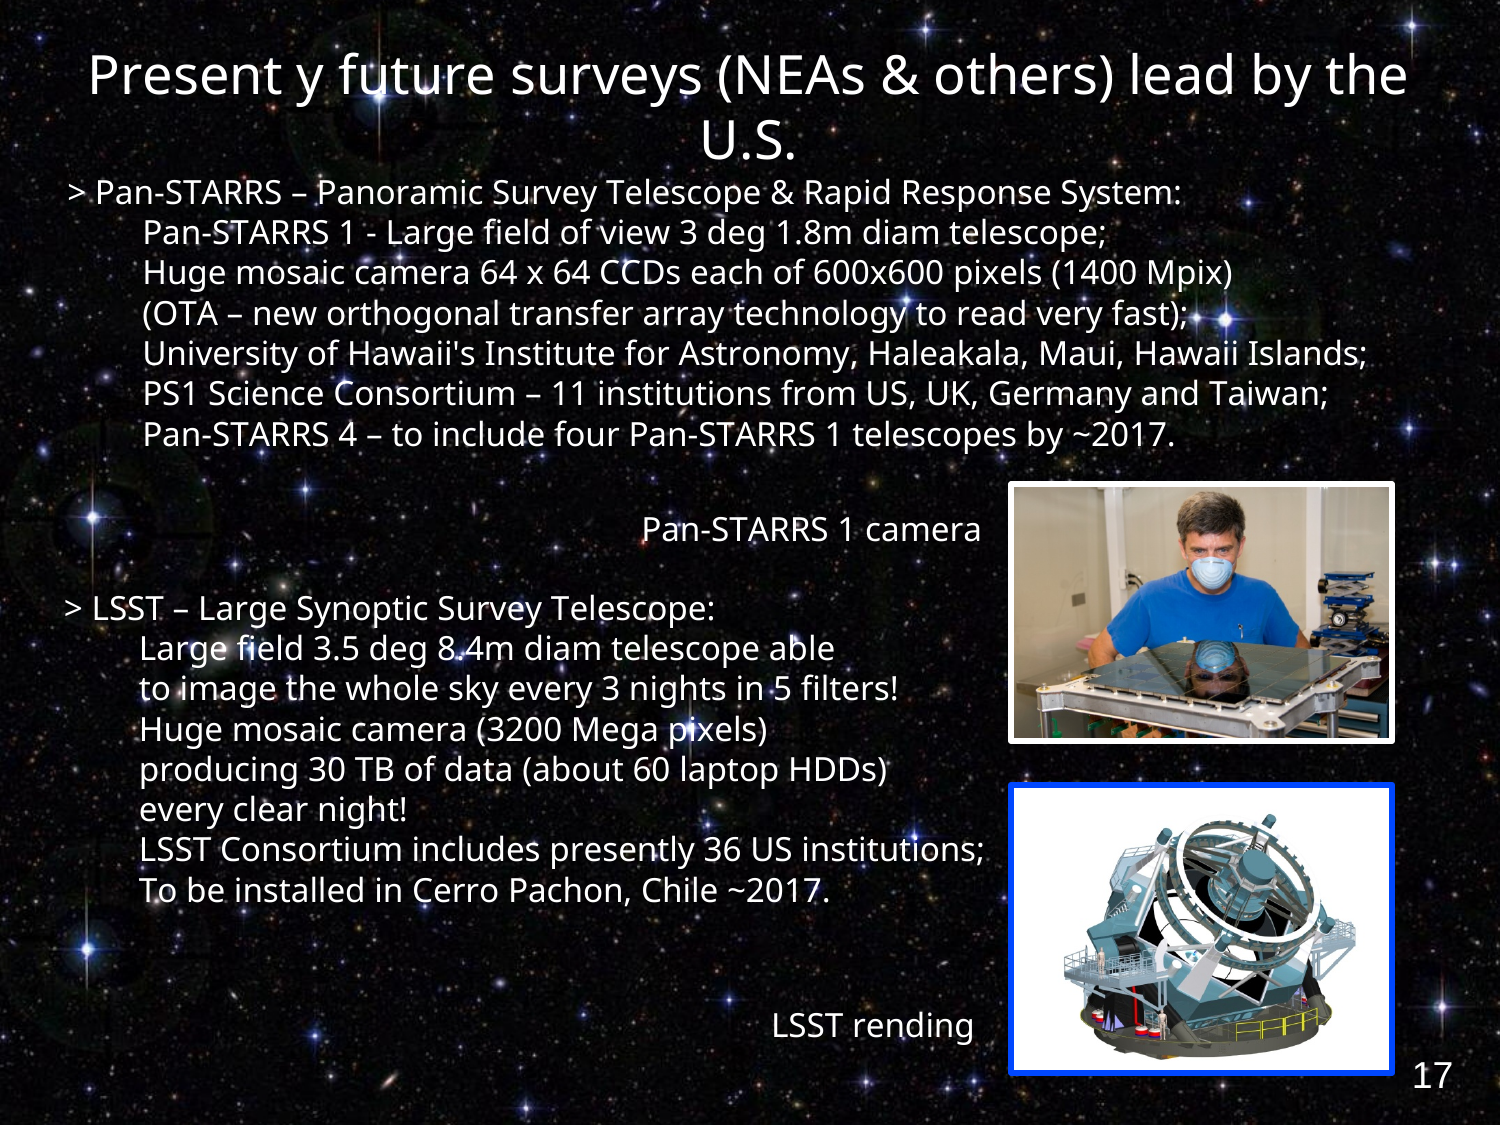

Present y future surveys (NEAs & others) lead by the U.S.
> Pan-STARRS – Panoramic Survey Telescope & Rapid Response System:
	Pan-STARRS 1 - Large field of view 3 deg 1.8m diam telescope;
	Huge mosaic camera 64 x 64 CCDs each of 600x600 pixels (1400 Mpix)
	(OTA – new orthogonal transfer array technology to read very fast);
	University of Hawaii's Institute for Astronomy, Haleakala, Maui, Hawaii Islands;
	PS1 Science Consortium – 11 institutions from US, UK, Germany and Taiwan;
	Pan-STARRS 4 – to include four Pan-STARRS 1 telescopes by ~2017.
Pan-STARRS 1 camera
> LSST – Large Synoptic Survey Telescope:
	Large field 3.5 deg 8.4m diam telescope able
	to image the whole sky every 3 nights in 5 filters!
	Huge mosaic camera (3200 Mega pixels)
	producing 30 TB of data (about 60 laptop HDDs)
	every clear night!
	LSST Consortium includes presently 36 US institutions;
	To be installed in Cerro Pachon, Chile ~2017.
LSST rending
17